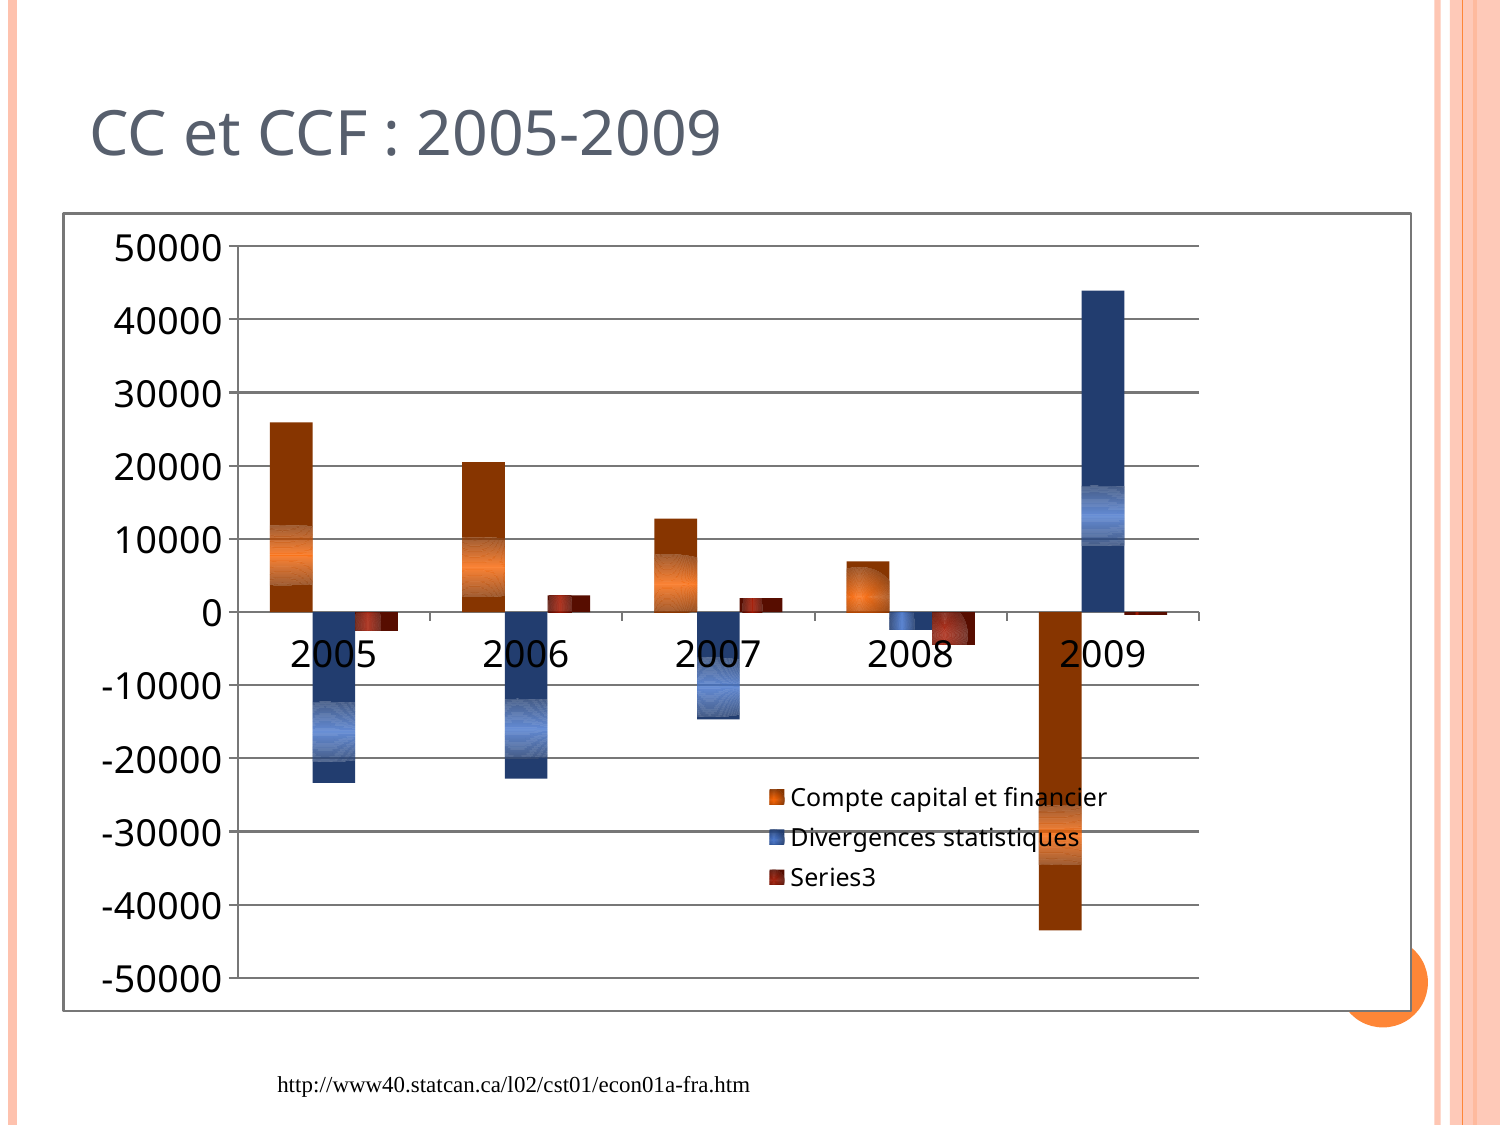

# CC et CCF : 2005-2009
### Chart
| Category | Compte capital et financier | Divergences statistiques | |
|---|---|---|---|
| 2005 | 25902.0 | -23350.0 | -2552.0 |
| 2006 | 20490.0 | -22768.0 | 2277.0 |
| 2007 | 12772.0 | -14673.0 | 1901.0 |
| 2008 | 6918.0 | -2422.0 | -4496.0 |
http://www40.statcan.ca/l02/cst01/econ01a-fra.htm